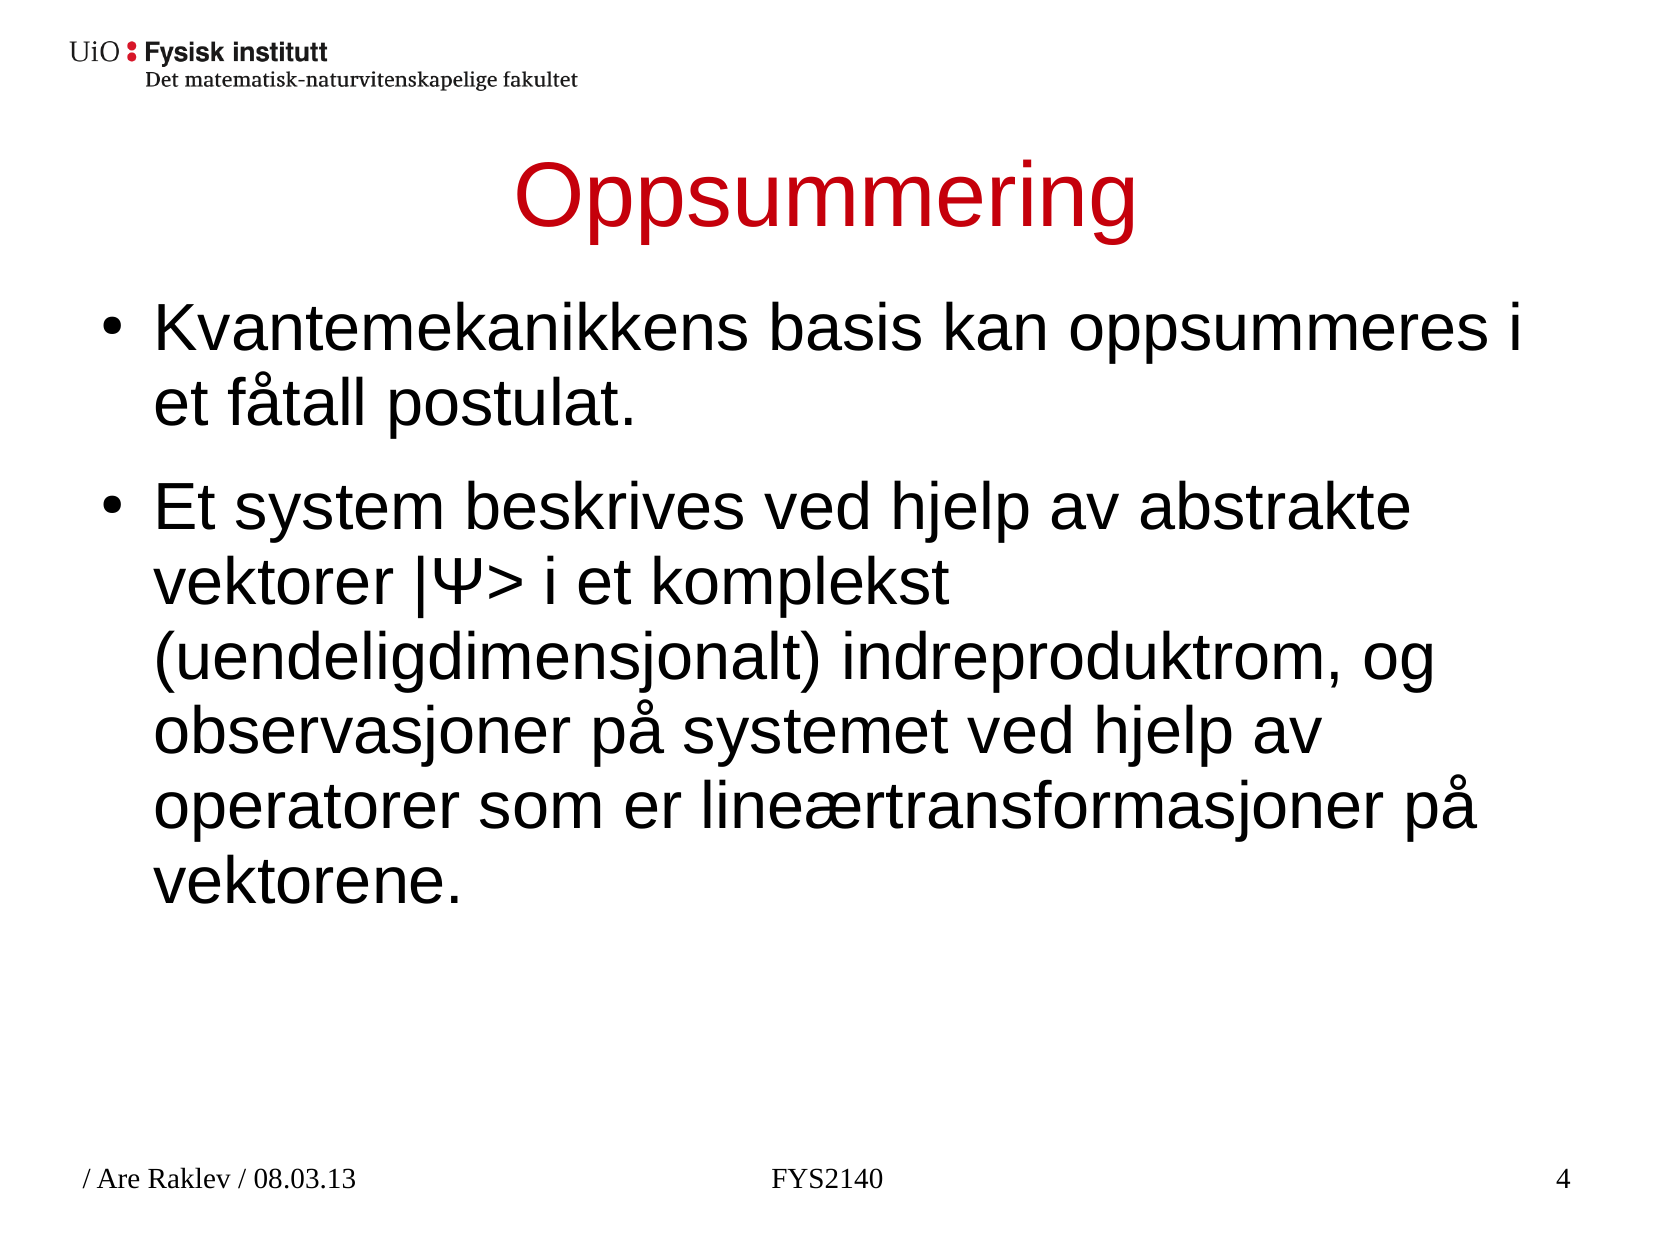

# Oppsummering
Kvantemekanikkens basis kan oppsummeres i et fåtall postulat.
Et system beskrives ved hjelp av abstrakte vektorer |Ψ> i et komplekst (uendeligdimensjonalt) indreproduktrom, og observasjoner på systemet ved hjelp av operatorer som er lineærtransformasjoner på vektorene.
/ Are Raklev / 08.03.13
FYS2140
4